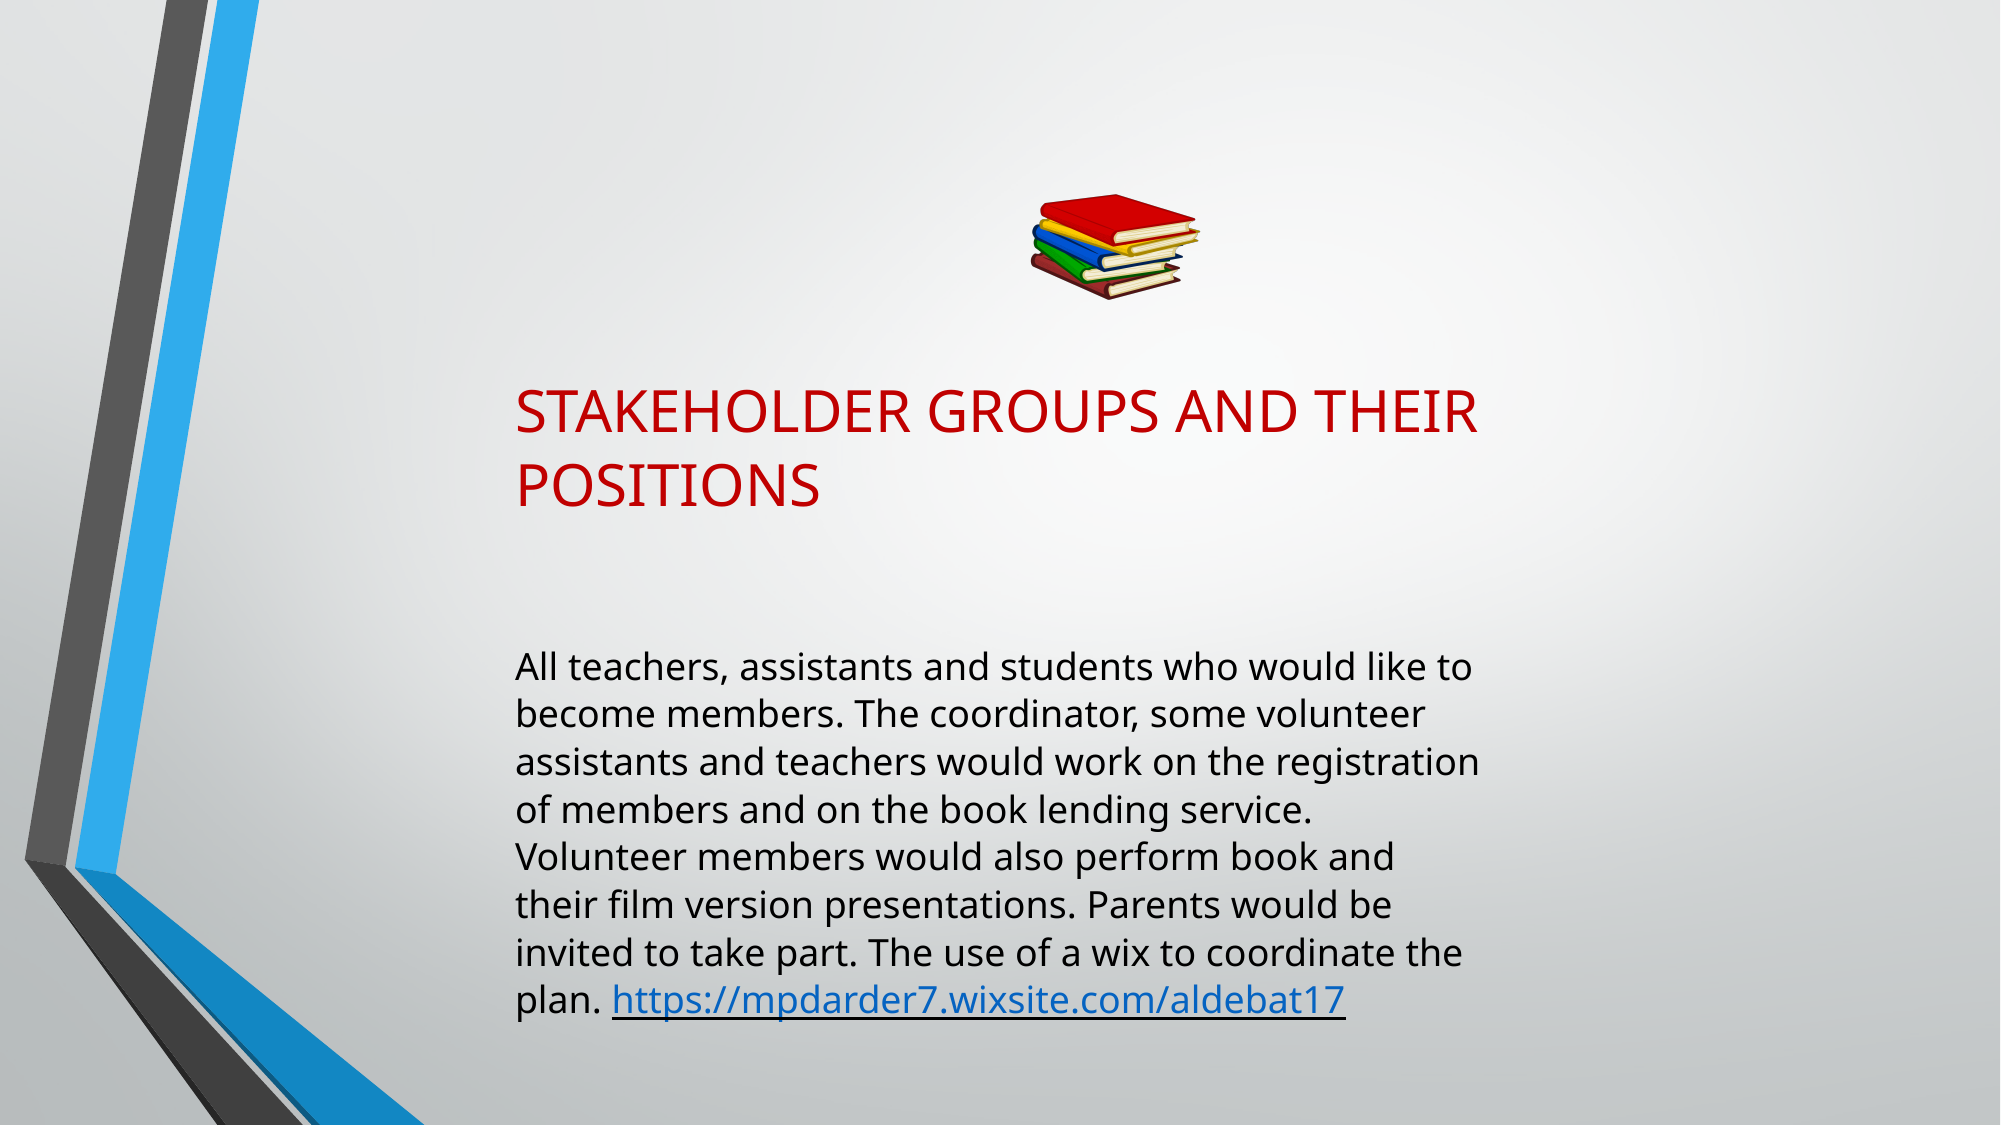

STAKEHOLDER GROUPS AND THEIR POSITIONS
All teachers, assistants and students who would like to become members. The coordinator, some volunteer assistants and teachers would work on the registration of members and on the book lending service. Volunteer members would also perform book and their film version presentations. Parents would be invited to take part. The use of a wix to coordinate the plan. https://mpdarder7.wixsite.com/aldebat17